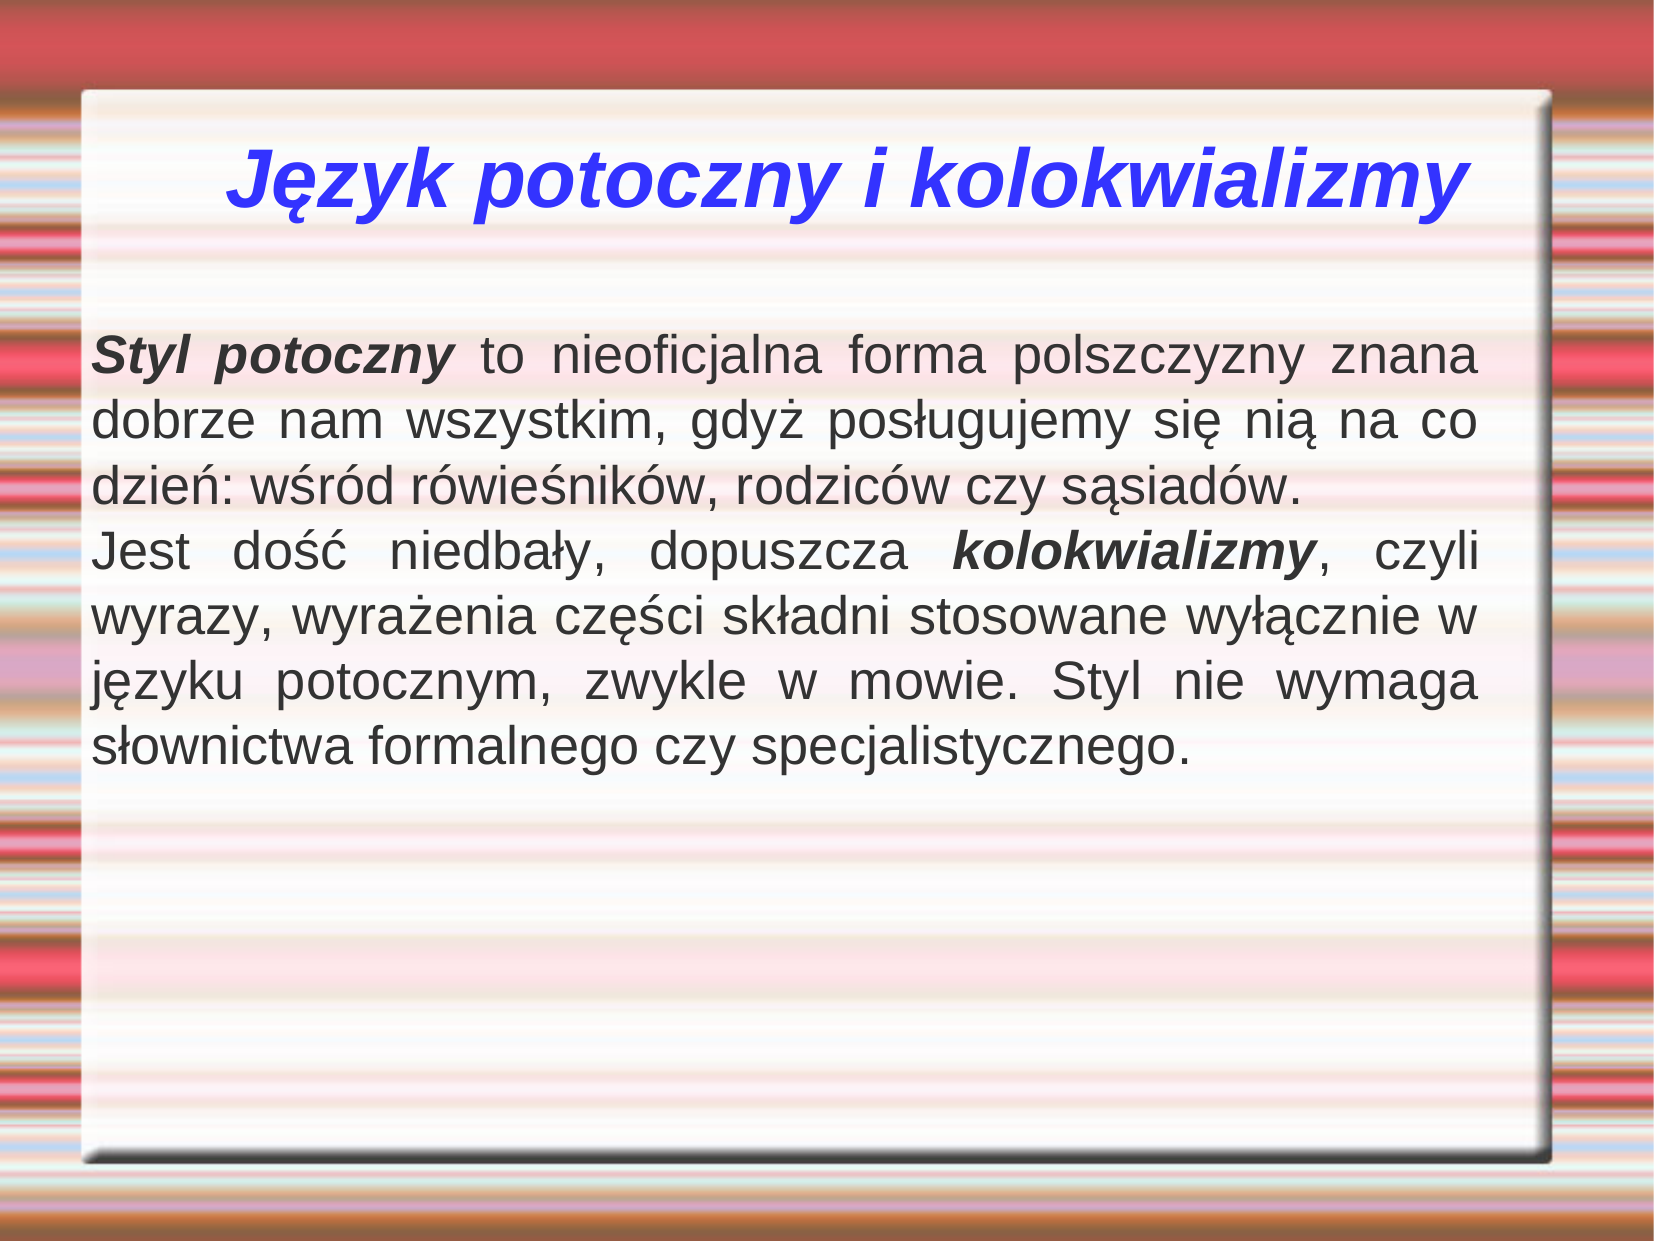

# Język potoczny i kolokwializmy
Styl potoczny to nieoficjalna forma polszczyzny znana dobrze nam wszystkim, gdyż posługujemy się nią na co dzień: wśród rówieśników, rodziców czy sąsiadów.
Jest dość niedbały, dopuszcza kolokwializmy, czyli wyrazy, wyrażenia części składni stosowane wyłącznie w języku potocznym, zwykle w mowie. Styl nie wymaga słownictwa formalnego czy specjalistycznego.